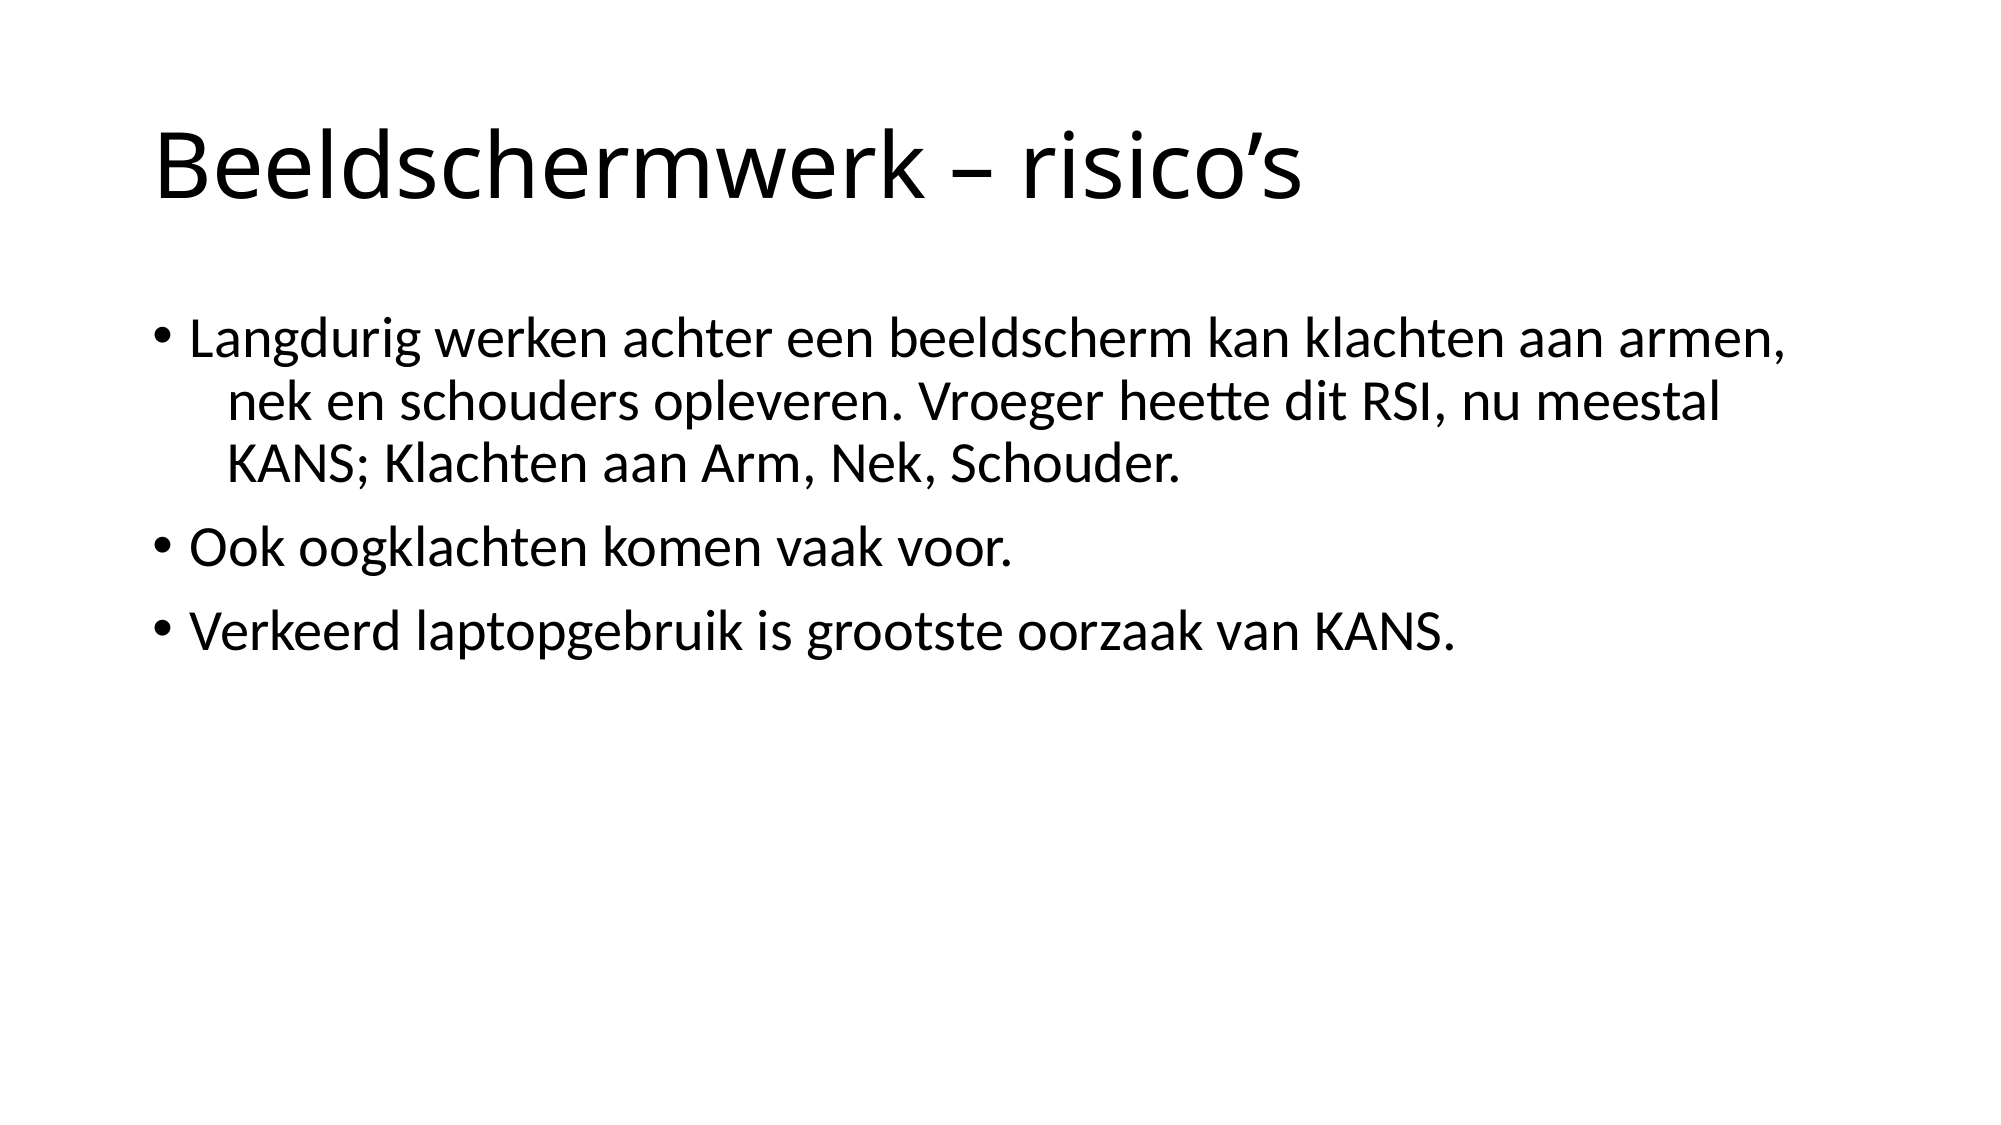

# Beeldschermwerk – risico’s
Langdurig werken achter een beeldscherm kan klachten aan armen, nek en schouders opleveren. Vroeger heette dit RSI, nu meestal KANS; Klachten aan Arm, Nek, Schouder.
Ook oogklachten komen vaak voor.
Verkeerd laptopgebruik is grootste oorzaak van KANS.